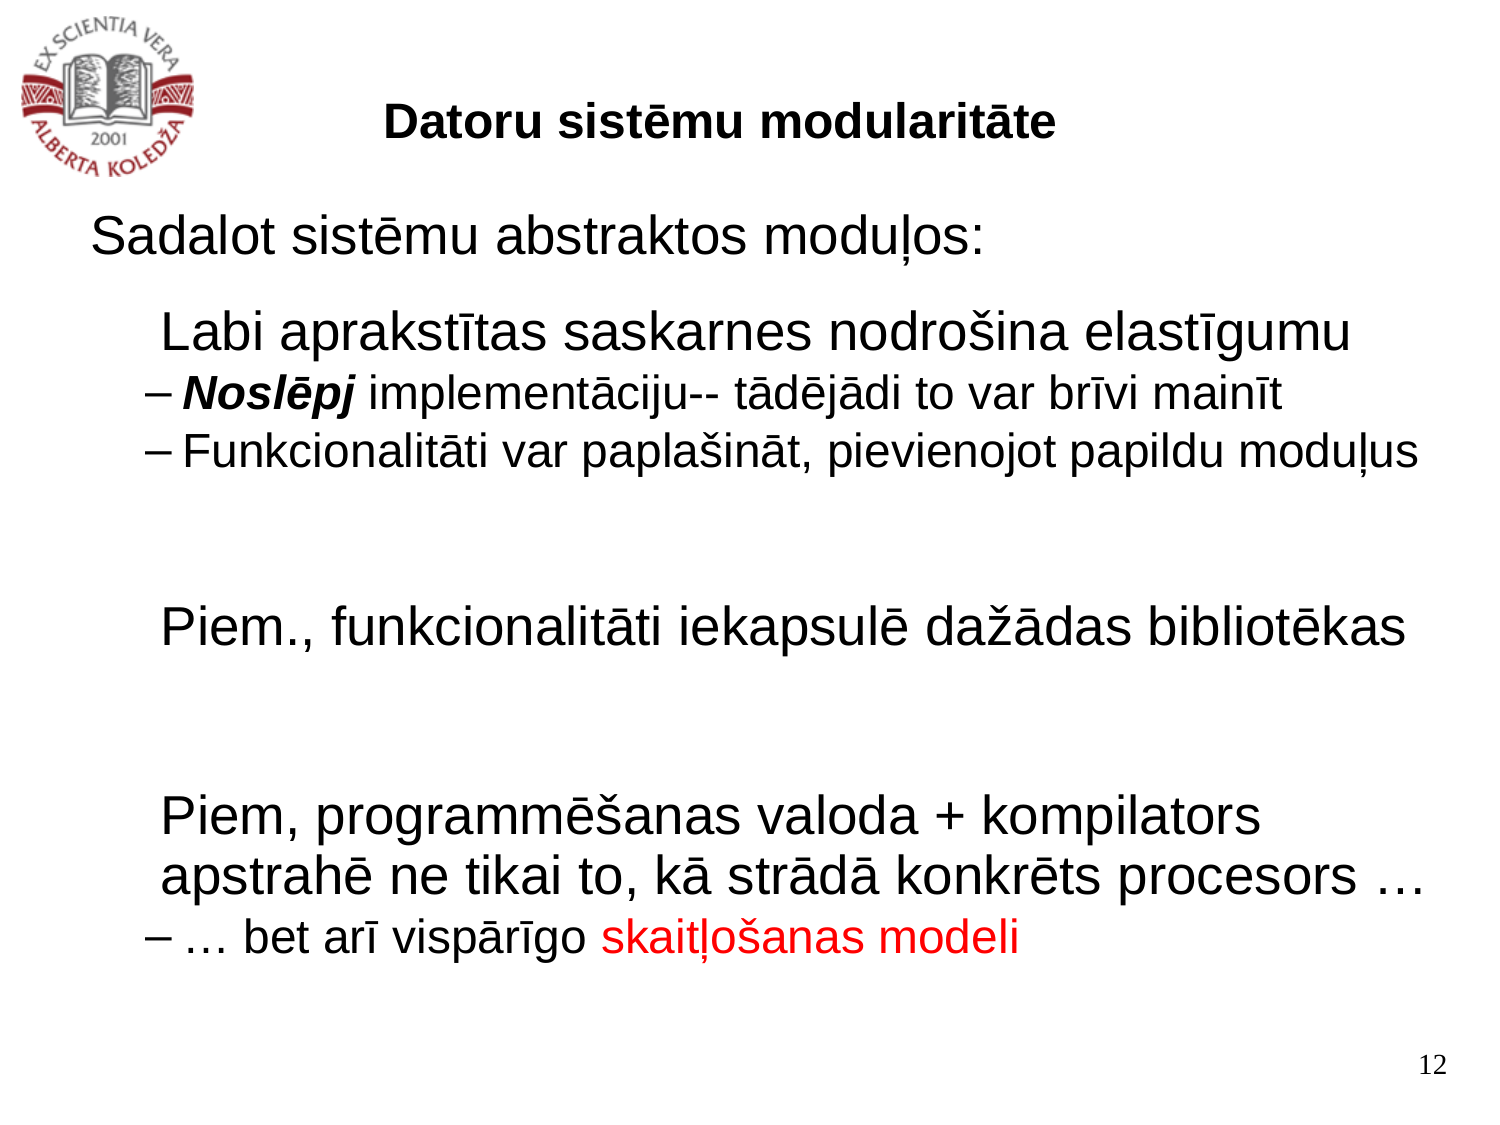

# Datoru sistēmu modularitāte
Sadalot sistēmu abstraktos moduļos:
Labi aprakstītas saskarnes nodrošina elastīgumu
Noslēpj implementāciju-- tādējādi to var brīvi mainīt
Funkcionalitāti var paplašināt, pievienojot papildu moduļus
Piem., funkcionalitāti iekapsulē dažādas bibliotēkas
Piem, programmēšanas valoda + kompilators apstrahē ne tikai to, kā strādā konkrēts procesors …
… bet arī vispārīgo skaitļošanas modeli